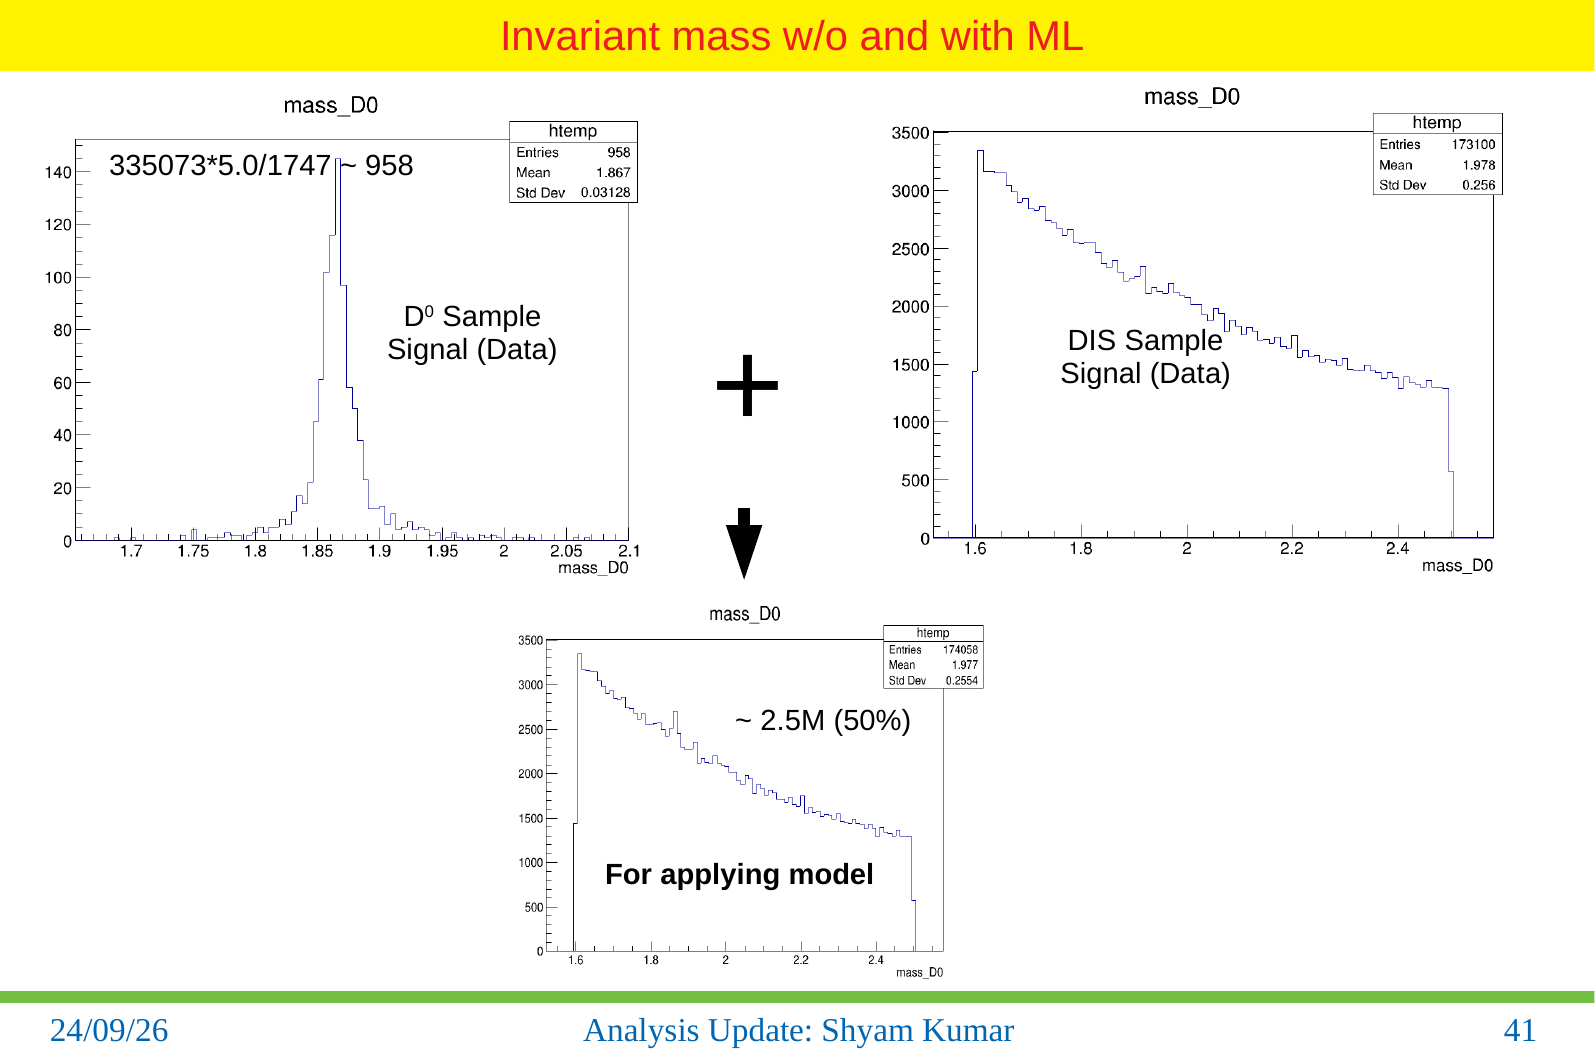

# Invariant mass w/o and with ML
335073*5.0/1747 ~ 958
D0 Sample
Signal (Data)
+
DIS Sample
Signal (Data)
~ 2.5M (50%)
For applying model
Analysis Update: Shyam Kumar
41